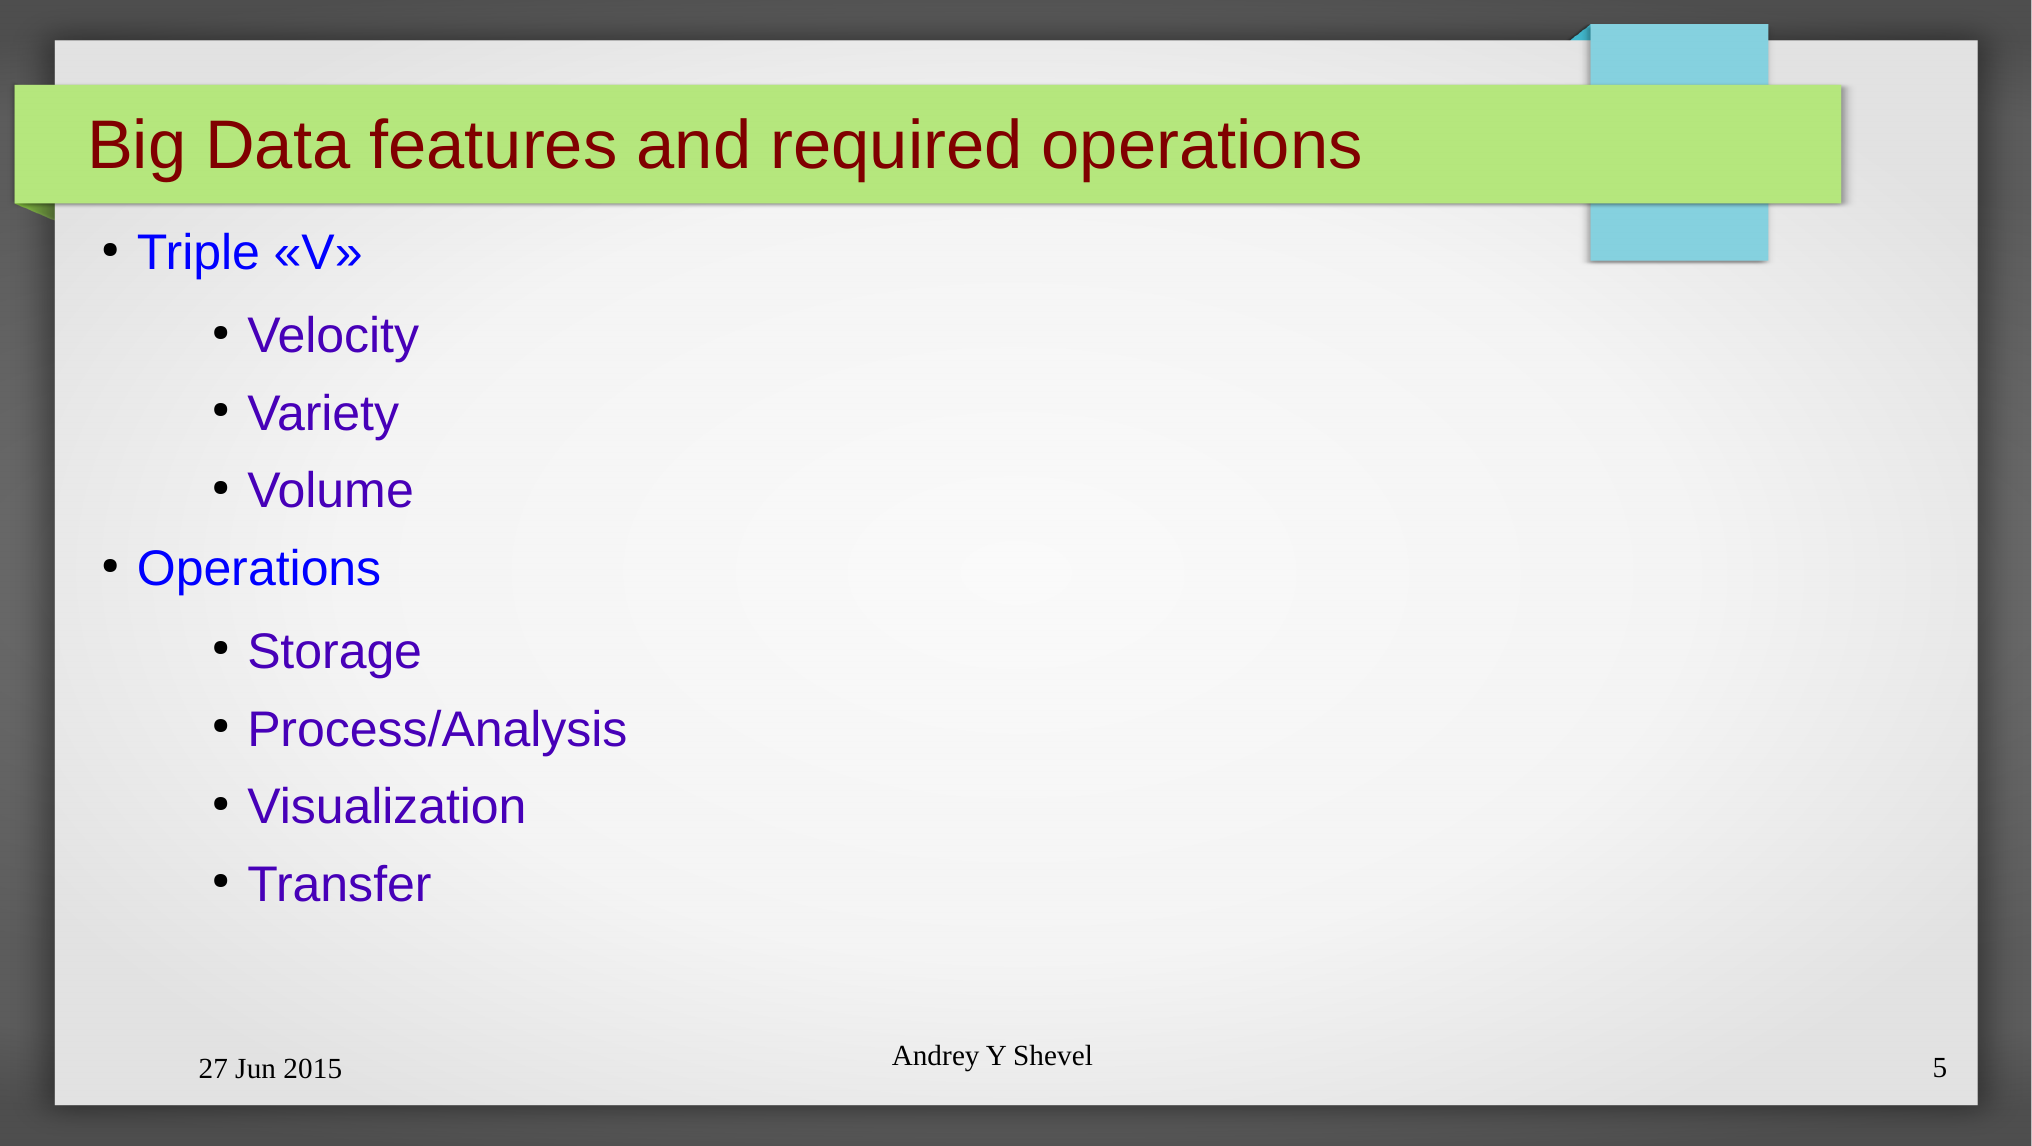

# Big Data features and required operations
Triple «V»
Velocity
Variety
Volume
Operations
Storage
Process/Analysis
Visualization
Transfer
5
15 April 2013